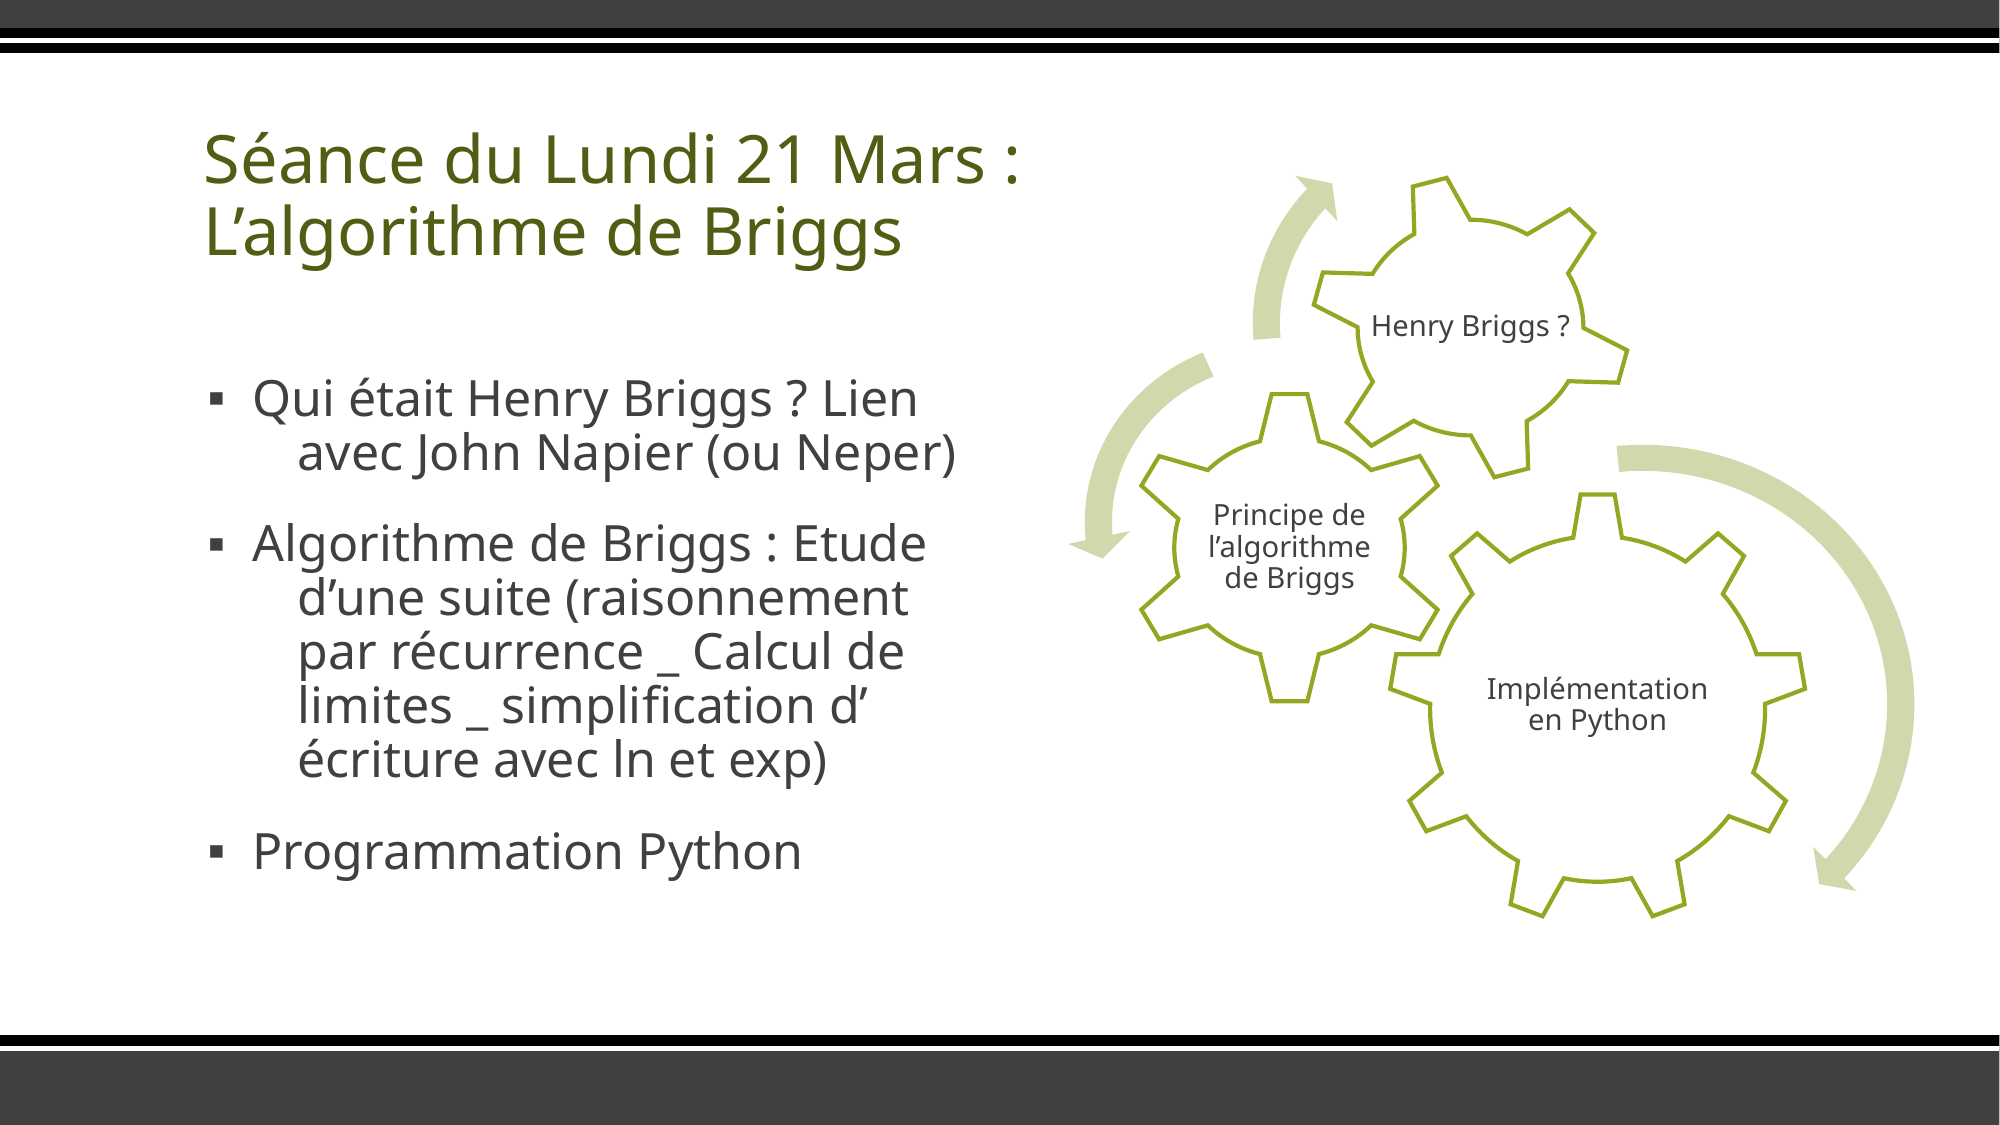

# Séance du Lundi 21 Mars : L’algorithme de Briggs
Henry Briggs ?
Principe de l’algorithme de Briggs
Implémentation en Python
Qui était Henry Briggs ? Lien avec John Napier (ou Neper)
Algorithme de Briggs : Etude d’une suite (raisonnement par récurrence _ Calcul de limites _ simplification d’ écriture avec ln et exp)
Programmation Python